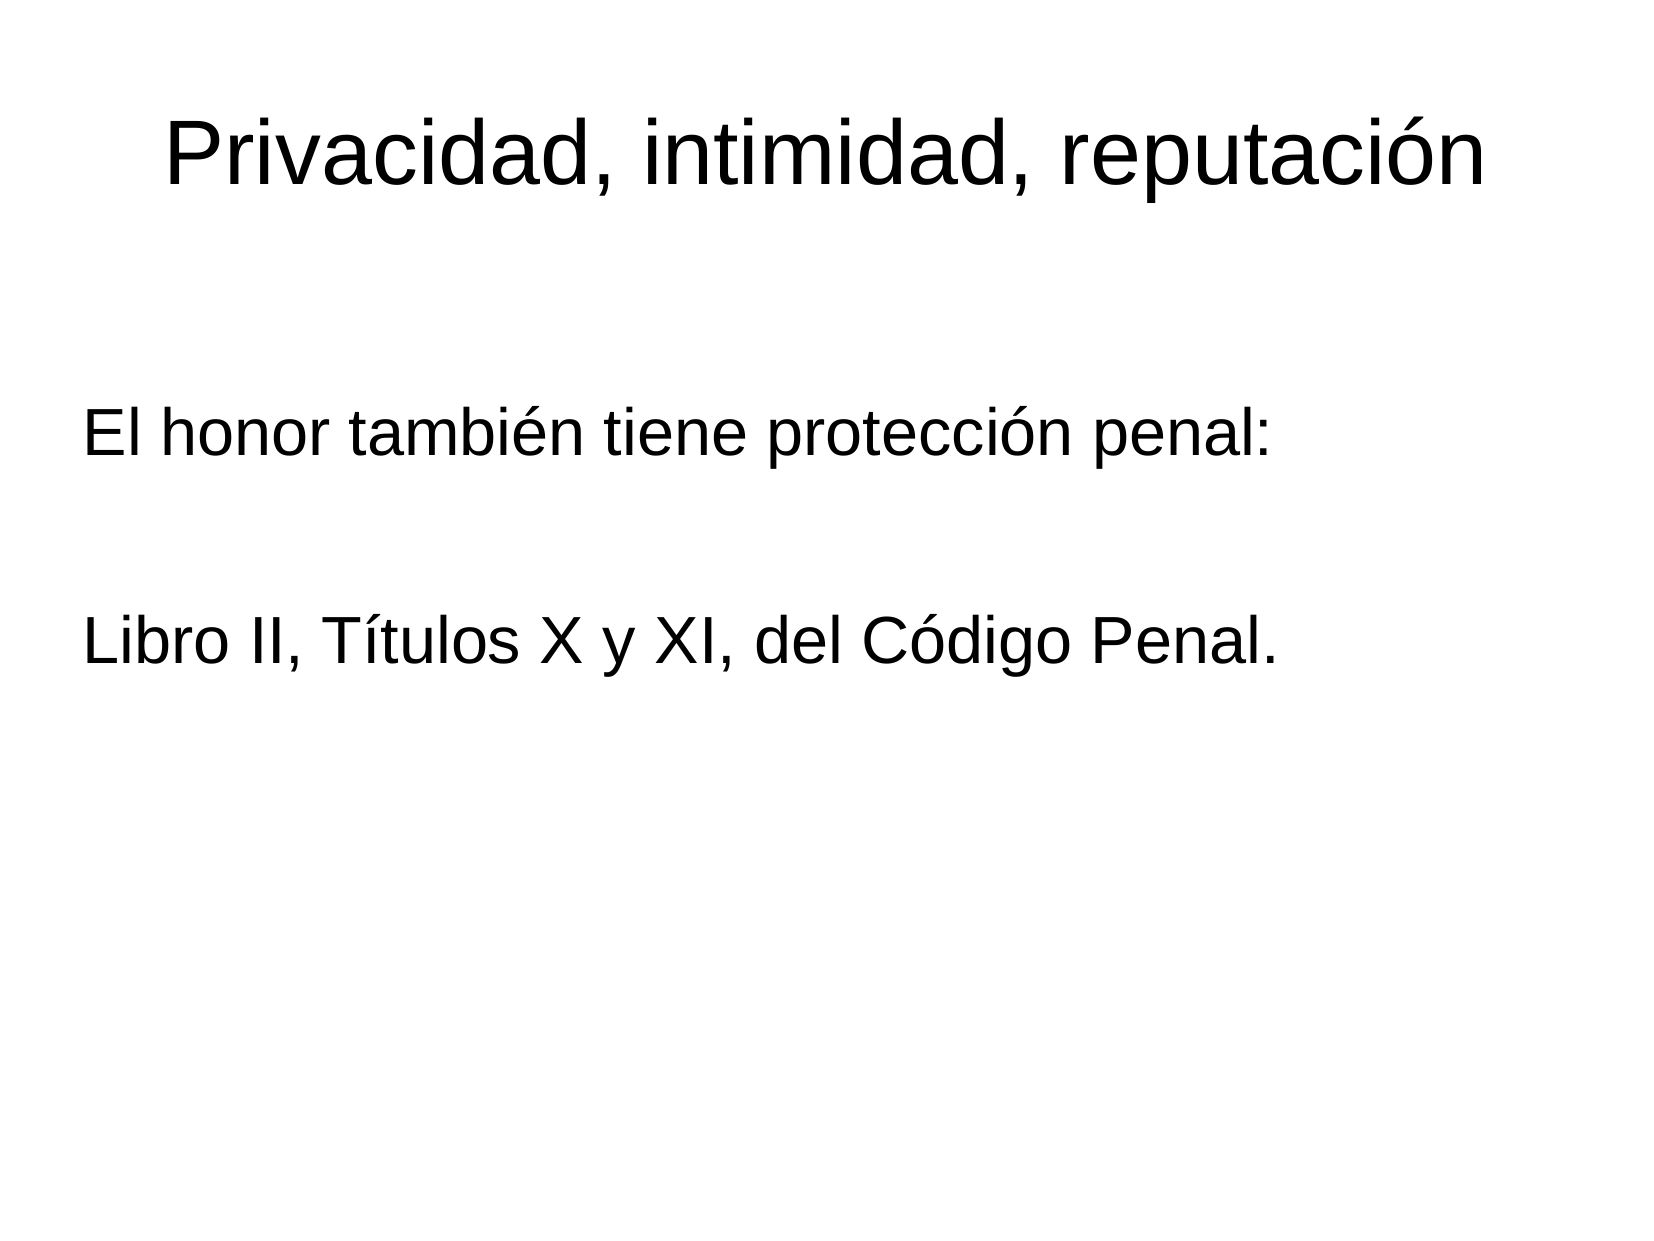

# Privacidad, intimidad, reputación
El honor también tiene protección penal:
Libro II, Títulos X y XI, del Código Penal.